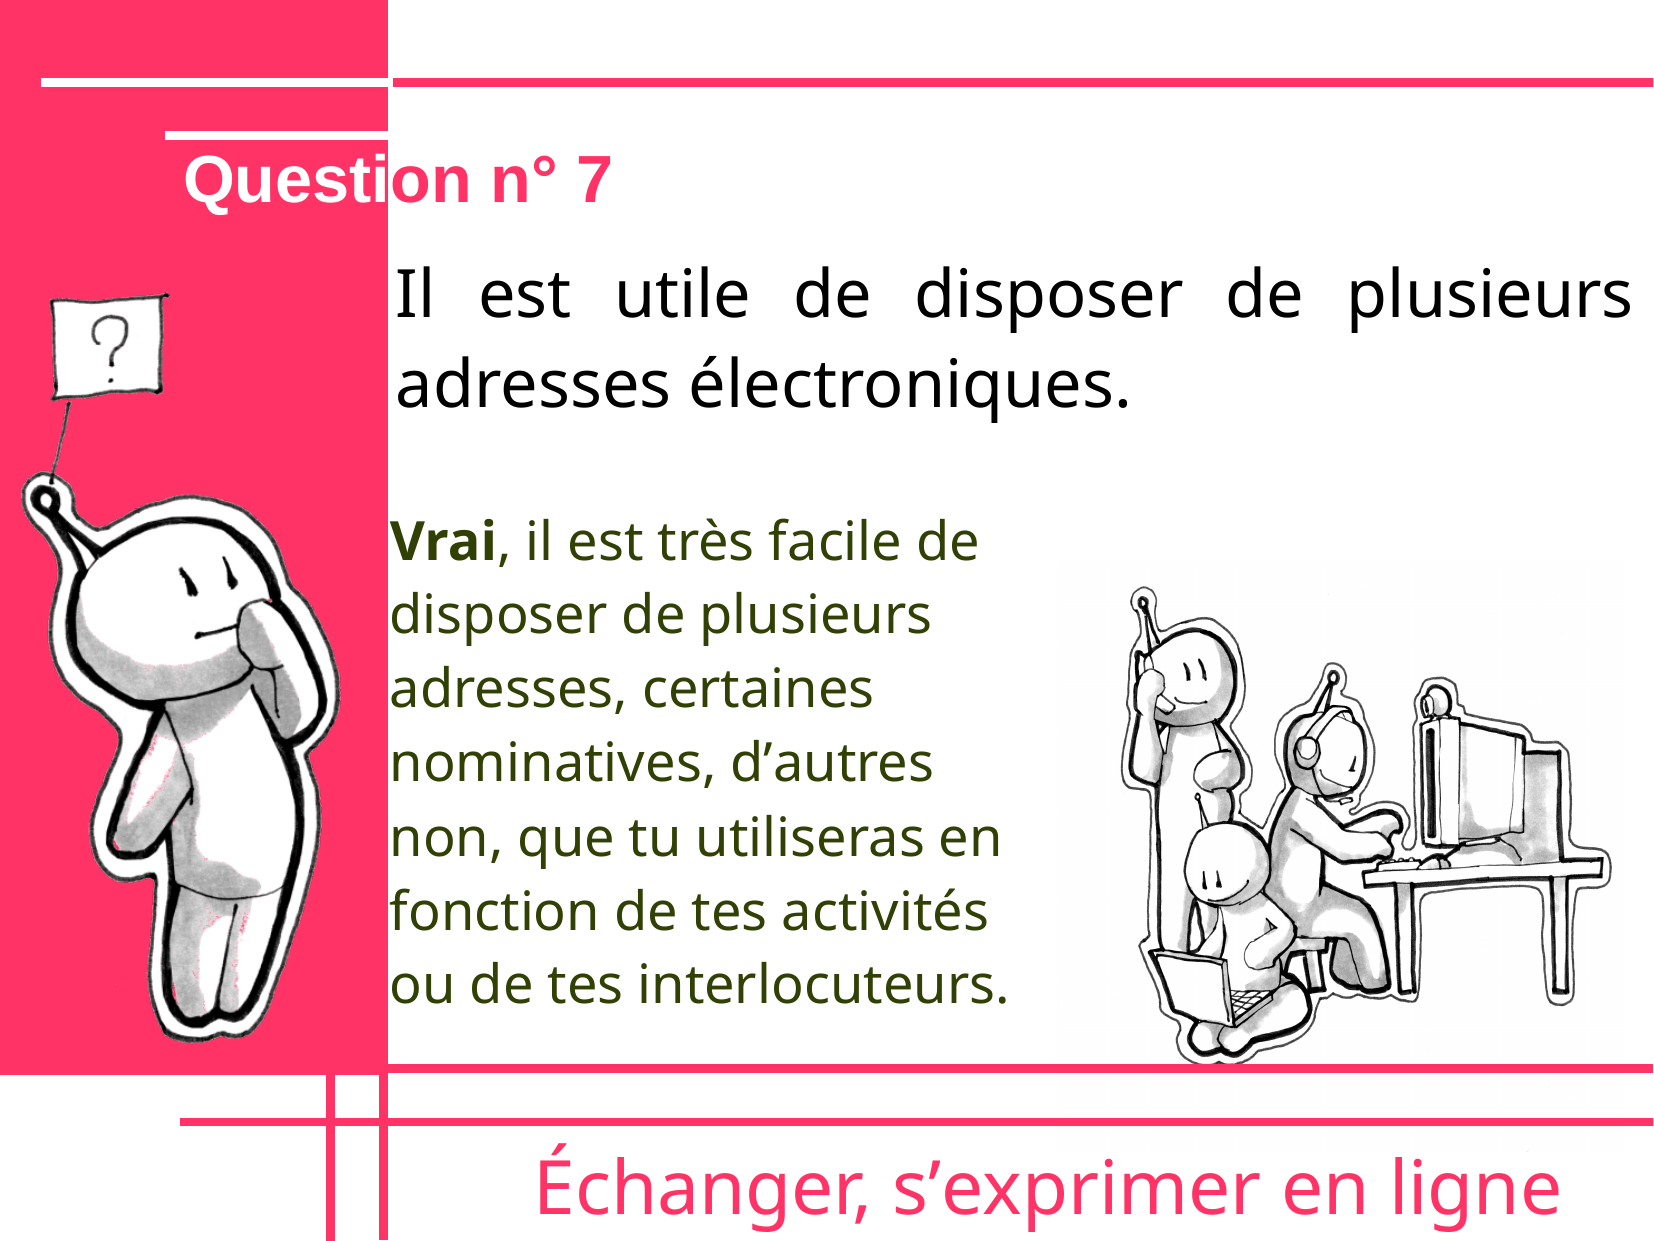

Question n° 7
Il est utile de disposer de plusieurs adresses électroniques.
Vrai, il est très facile de disposer de plusieurs adresses, certaines nominatives, dʼautres non, que tu utiliseras en fonction de tes activités ou de tes interlocuteurs.
Échanger, sʼexprimer en ligne